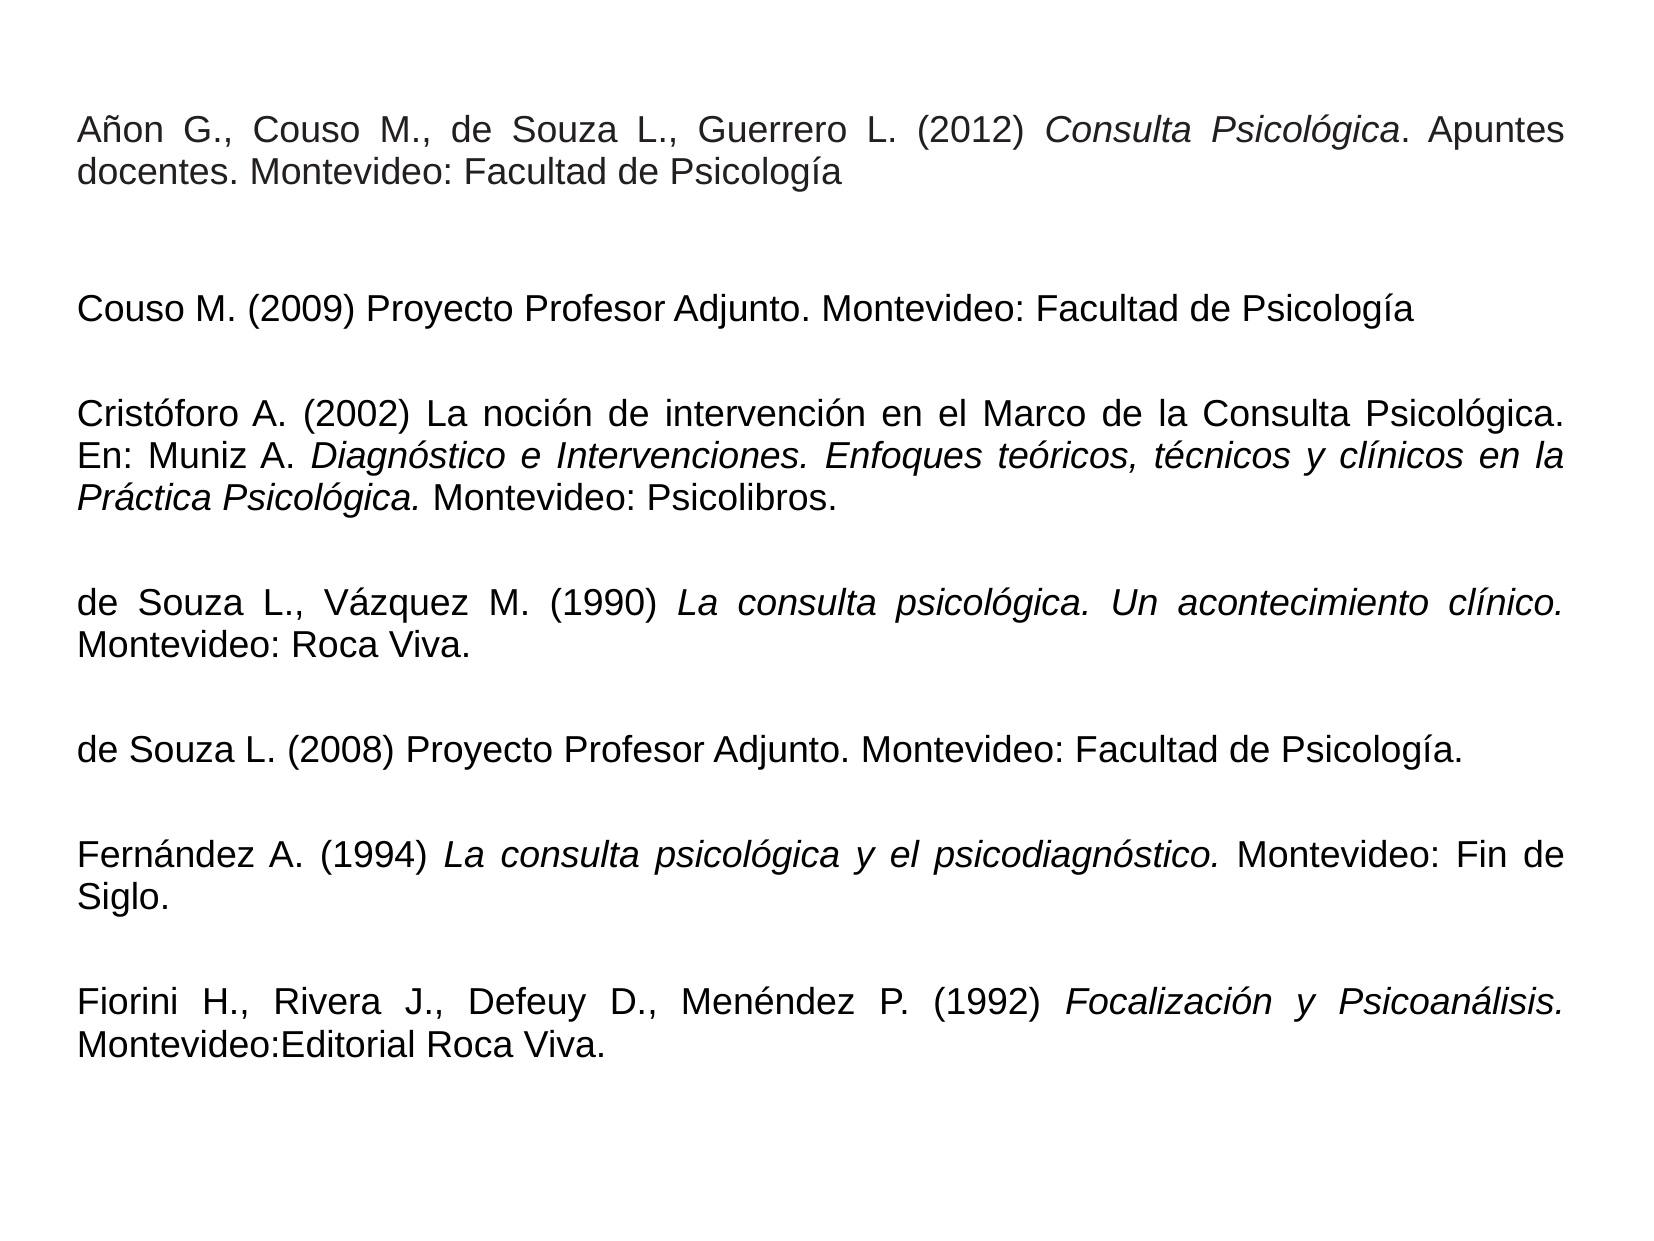

# Añon G., Couso M., de Souza L., Guerrero L. (2012) Consulta Psicológica. Apuntes docentes. Montevideo: Facultad de Psicología
Couso M. (2009) Proyecto Profesor Adjunto. Montevideo: Facultad de Psicología
Cristóforo A. (2002) La noción de intervención en el Marco de la Consulta Psicológica. En: Muniz A. Diagnóstico e Intervenciones. Enfoques teóricos, técnicos y clínicos en la Práctica Psicológica. Montevideo: Psicolibros.
de Souza L., Vázquez M. (1990) La consulta psicológica. Un acontecimiento clínico. Montevideo: Roca Viva.
de Souza L. (2008) Proyecto Profesor Adjunto. Montevideo: Facultad de Psicología.
Fernández A. (1994) La consulta psicológica y el psicodiagnóstico. Montevideo: Fin de Siglo.
Fiorini H., Rivera J., Defeuy D., Menéndez P. (1992) Focalización y Psicoanálisis. Montevideo:Editorial Roca Viva.